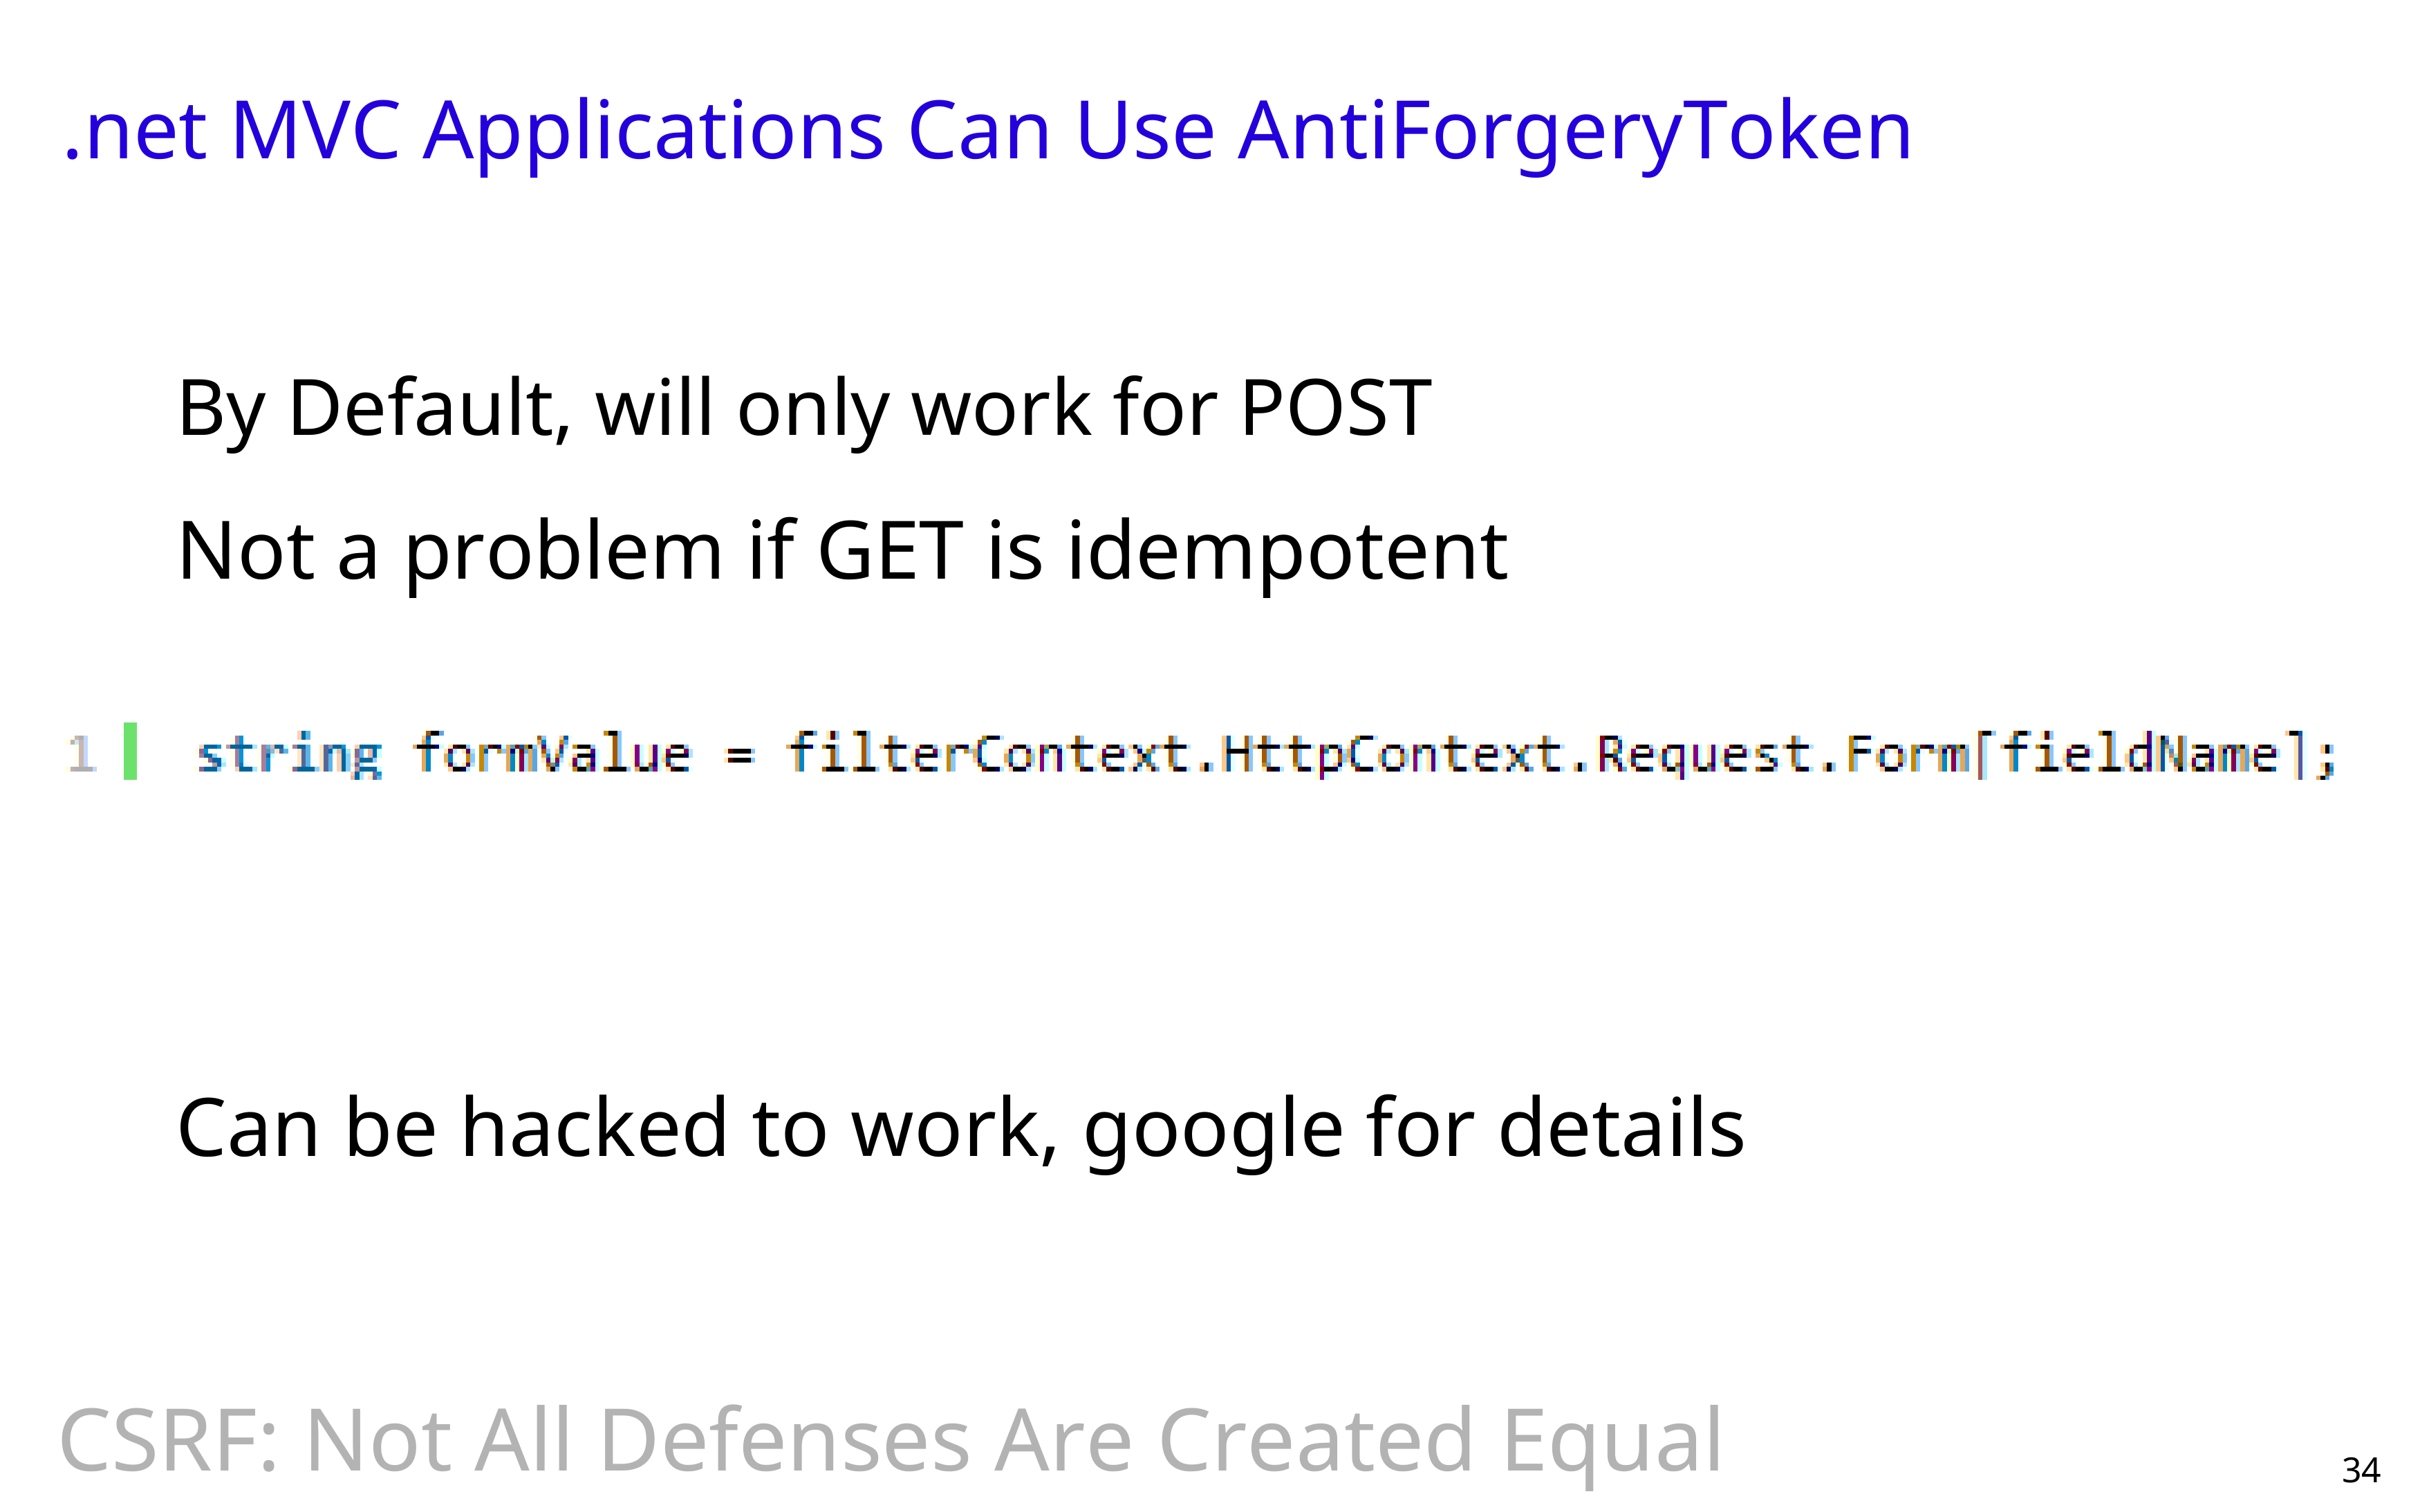

.net MVC Applications Can Use AntiForgeryToken
By Default, will only work for POST
Not a problem if GET is idempotent
Can be hacked to work, google for details